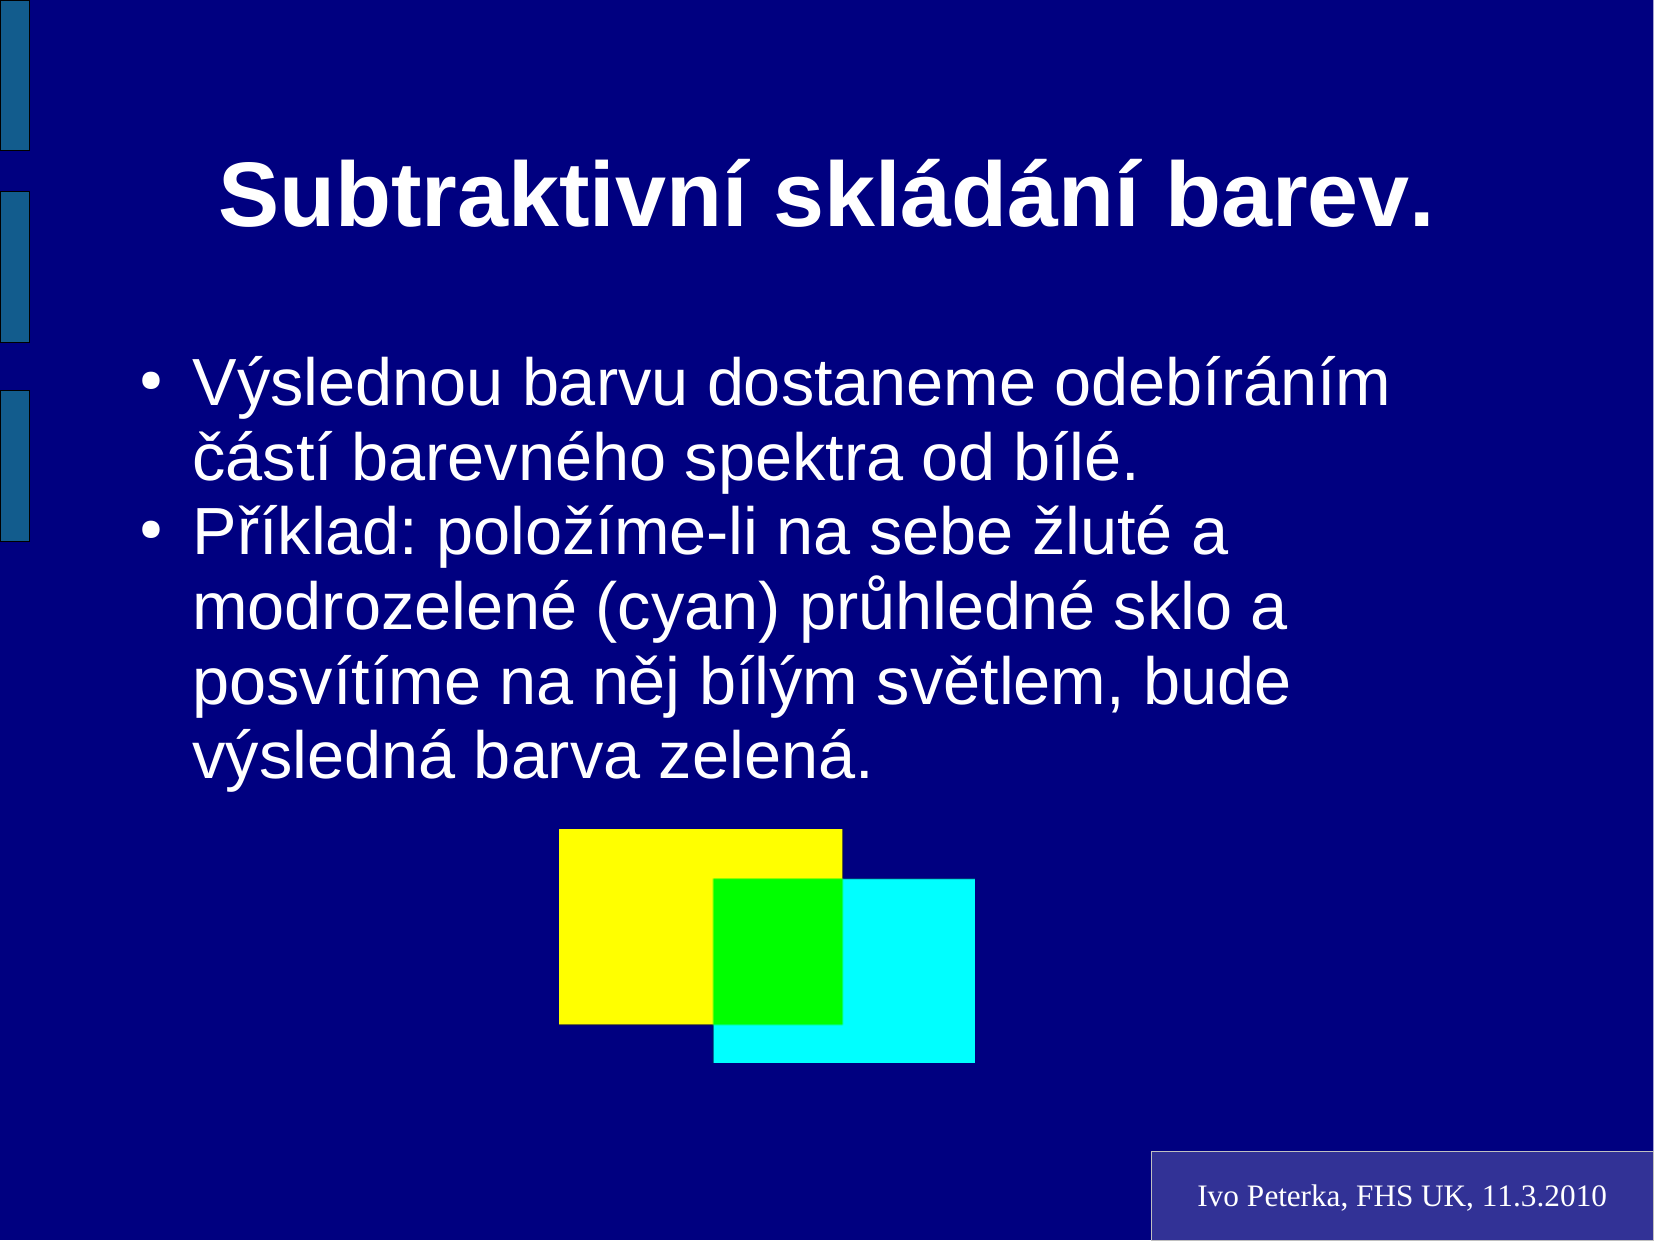

# Subtraktivní skládání barev.
Výslednou barvu dostaneme odebíráním částí barevného spektra od bílé.
Příklad: položíme-li na sebe žluté a modrozelené (cyan) průhledné sklo a posvítíme na něj bílým světlem, bude výsledná barva zelená.